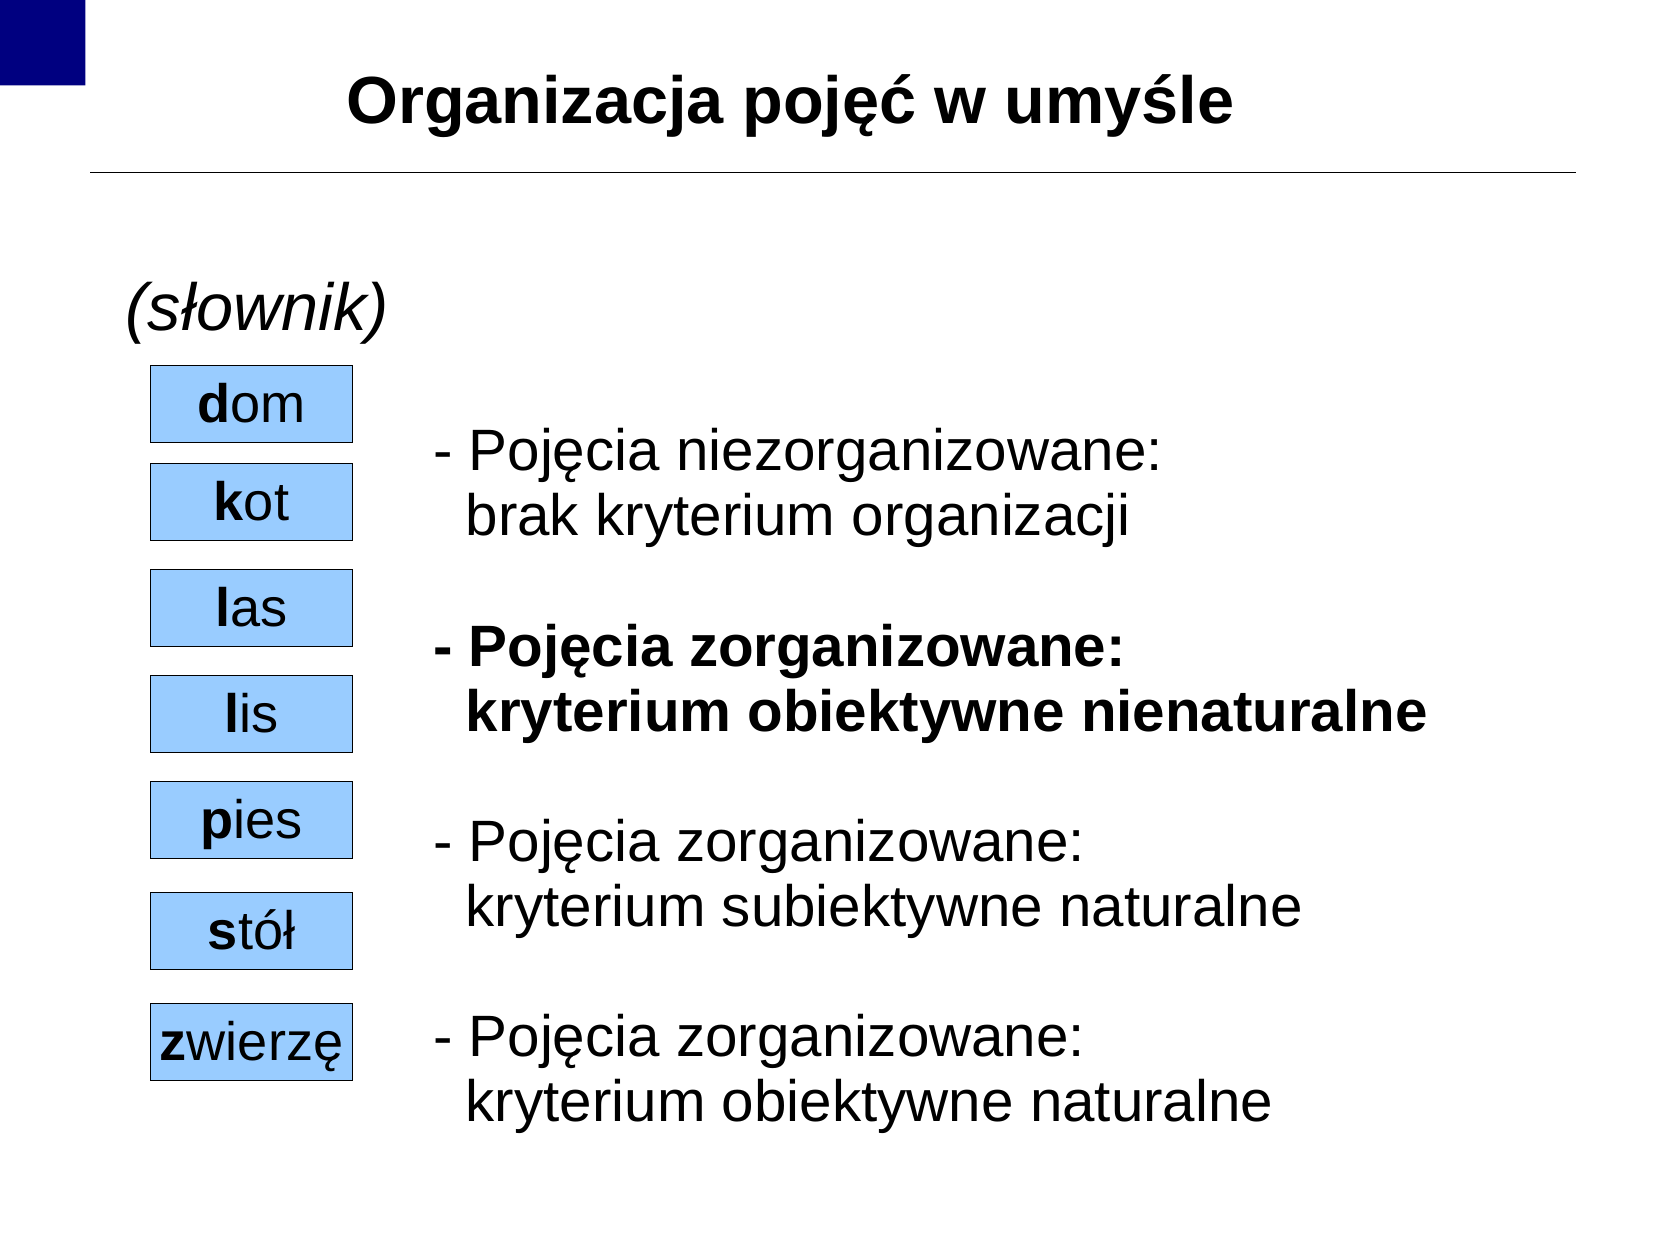

Organizacja pojęć w umyśle
(słownik)
dom
- Pojęcia niezorganizowane:
 brak kryterium organizacji
- Pojęcia zorganizowane:
 kryterium obiektywne nienaturalne
- Pojęcia zorganizowane:
 kryterium subiektywne naturalne
- Pojęcia zorganizowane:
 kryterium obiektywne naturalne
kot
las
lis
pies
stół
zwierzę